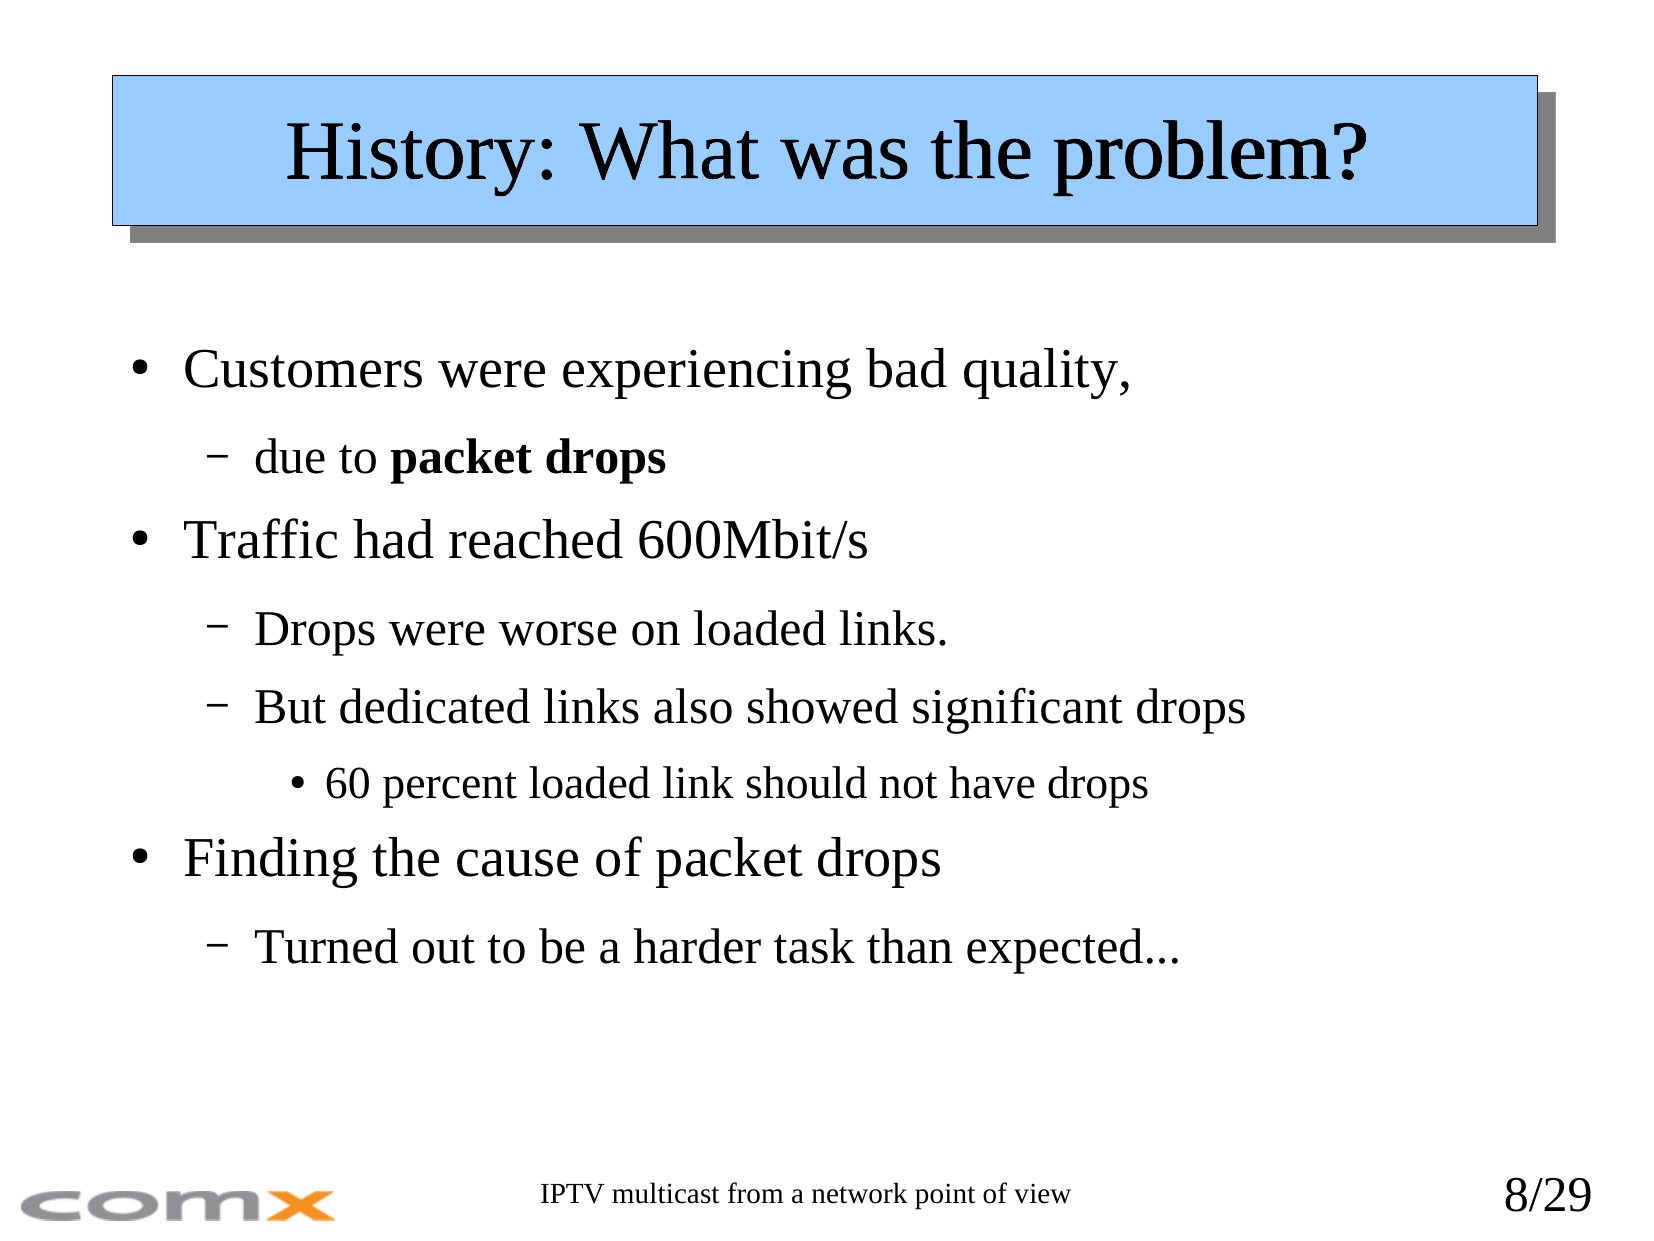

# History: What was the problem?
Customers were experiencing bad quality,
due to packet drops
Traffic had reached 600Mbit/s
Drops were worse on loaded links.
But dedicated links also showed significant drops
60 percent loaded link should not have drops
Finding the cause of packet drops
Turned out to be a harder task than expected...